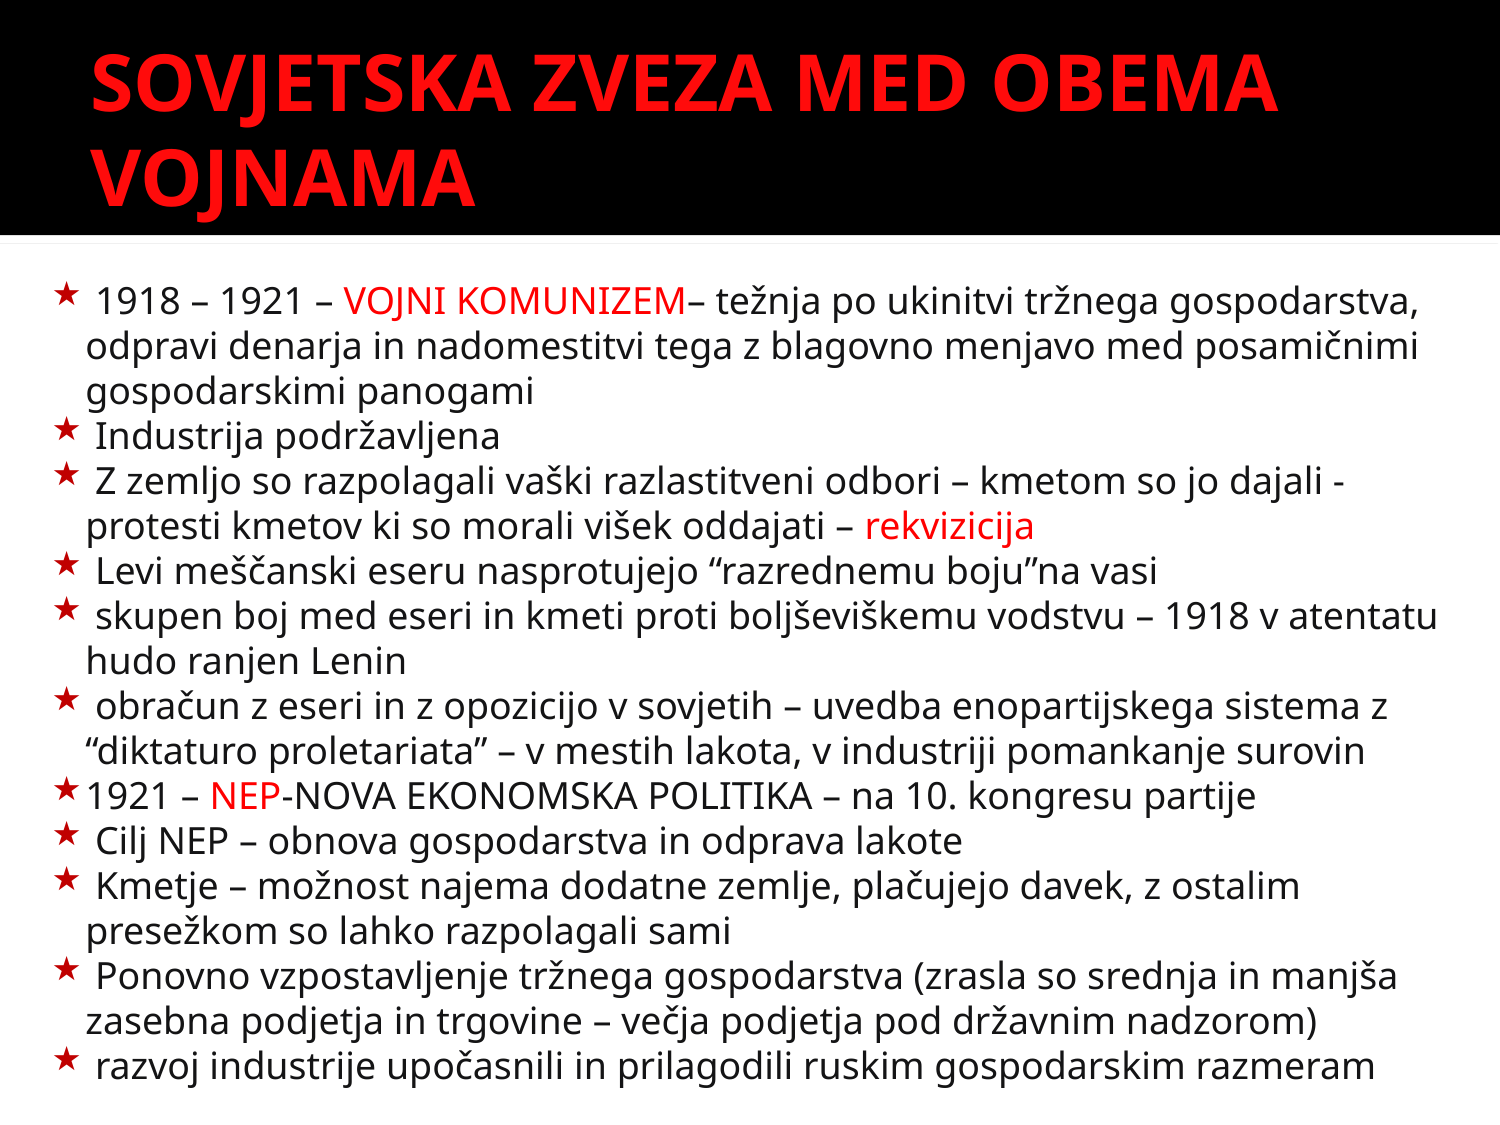

# SOVJETSKA ZVEZA MED OBEMA VOJNAMA
 1918 – 1921 – VOJNI KOMUNIZEM– težnja po ukinitvi tržnega gospodarstva, odpravi denarja in nadomestitvi tega z blagovno menjavo med posamičnimi gospodarskimi panogami
 Industrija podržavljena
 Z zemljo so razpolagali vaški razlastitveni odbori – kmetom so jo dajali - protesti kmetov ki so morali višek oddajati – rekvizicija
 Levi meščanski eseru nasprotujejo “razrednemu boju”na vasi
 skupen boj med eseri in kmeti proti boljševiškemu vodstvu – 1918 v atentatu hudo ranjen Lenin
 obračun z eseri in z opozicijo v sovjetih – uvedba enopartijskega sistema z “diktaturo proletariata” – v mestih lakota, v industriji pomankanje surovin
1921 – NEP-NOVA EKONOMSKA POLITIKA – na 10. kongresu partije
 Cilj NEP – obnova gospodarstva in odprava lakote
 Kmetje – možnost najema dodatne zemlje, plačujejo davek, z ostalim presežkom so lahko razpolagali sami
 Ponovno vzpostavljenje tržnega gospodarstva (zrasla so srednja in manjša zasebna podjetja in trgovine – večja podjetja pod državnim nadzorom)
 razvoj industrije upočasnili in prilagodili ruskim gospodarskim razmeram